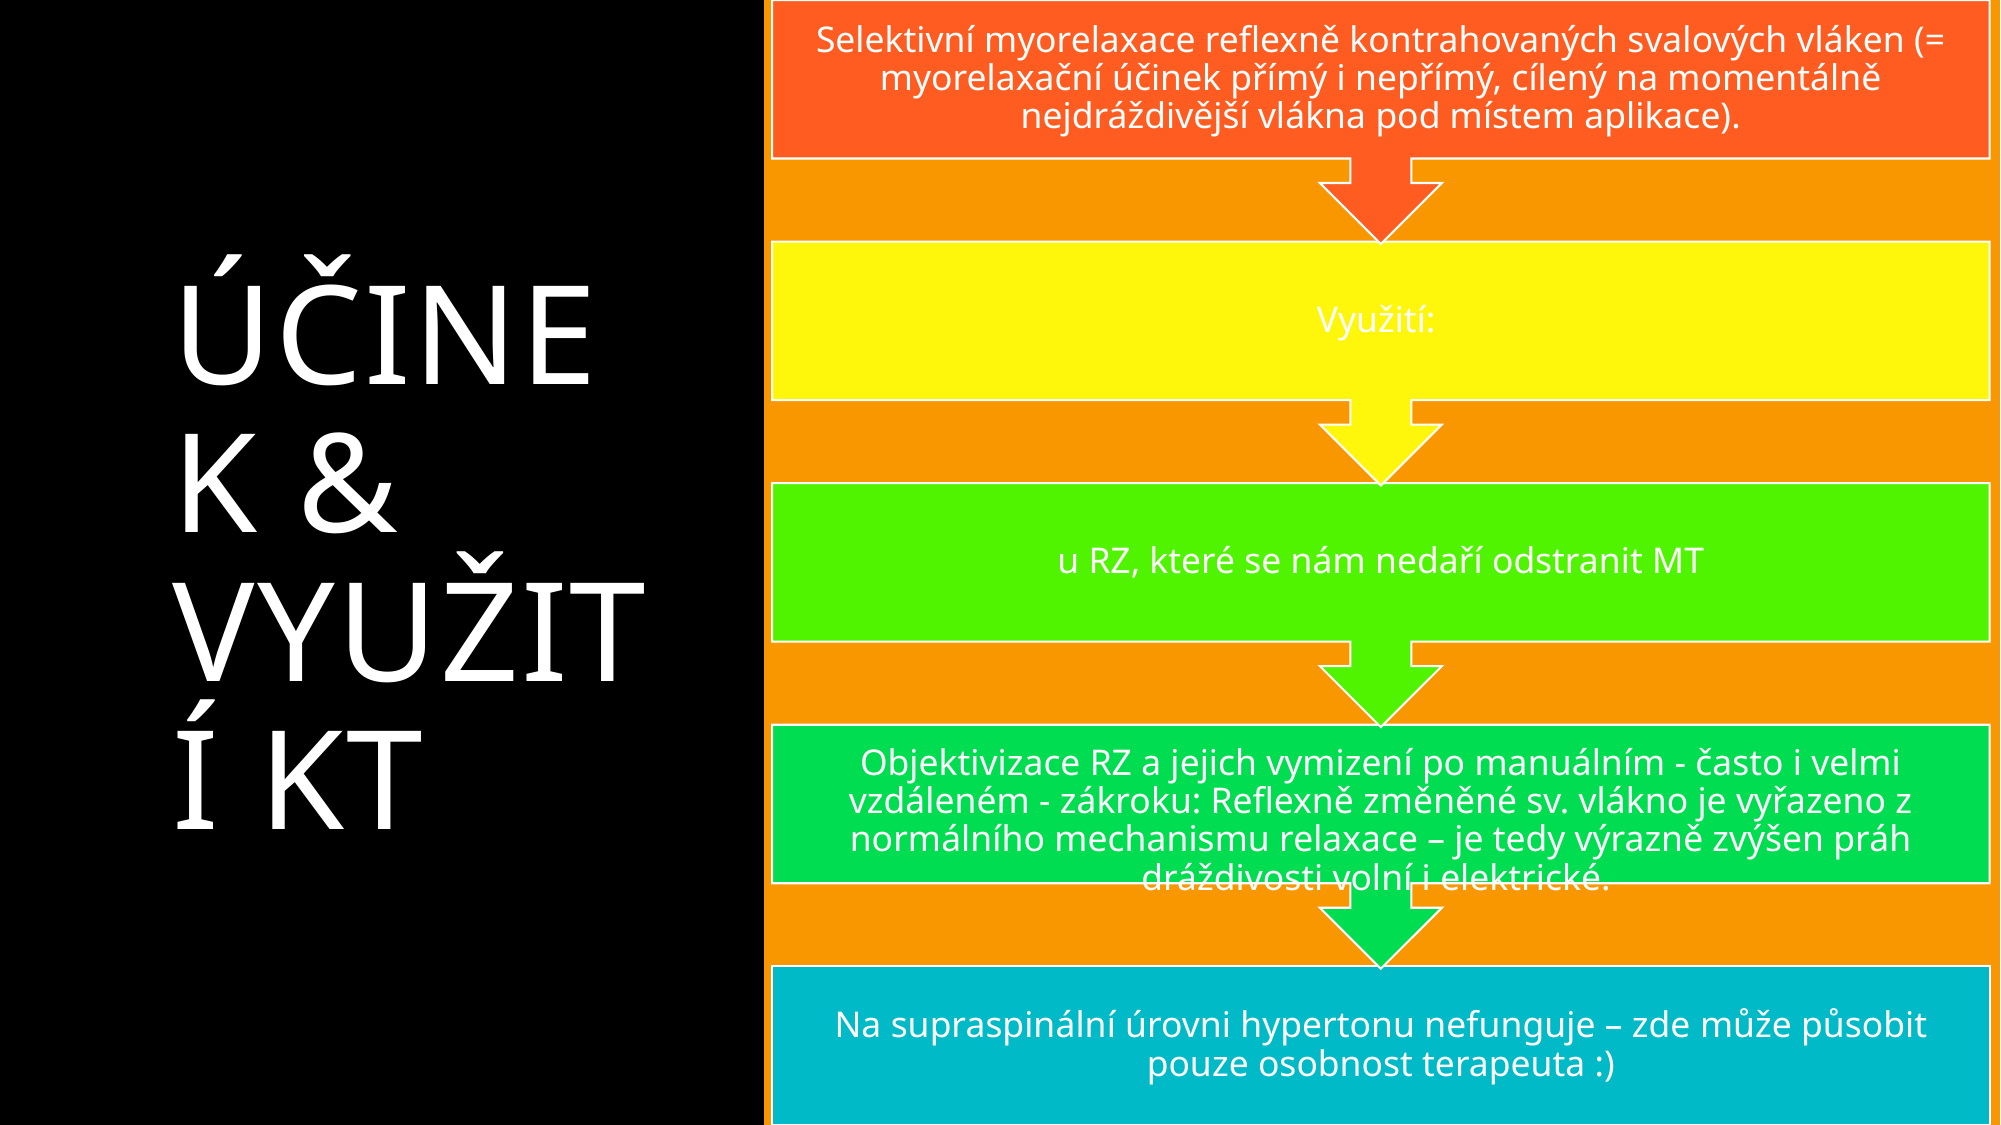

Selektivní myorelaxace reflexně kontrahovaných svalových vláken (= myorelaxační účinek přímý i nepřímý, cílený na momentálně nejdráždivější vlákna pod místem aplikace).
Využití:
u RZ, které se nám nedaří odstranit MT
Objektivizace RZ a jejich vymizení po manuálním - často i velmi vzdáleném - zákroku: Reflexně změněné sv. vlákno je vyřazeno z normálního mechanismu relaxace – je tedy výrazně zvýšen práh dráždivosti volní i elektrické.
Na supraspinální úrovni hypertonu nefunguje – zde může působit pouze osobnost terapeuta :)
# Účinek & využití kt